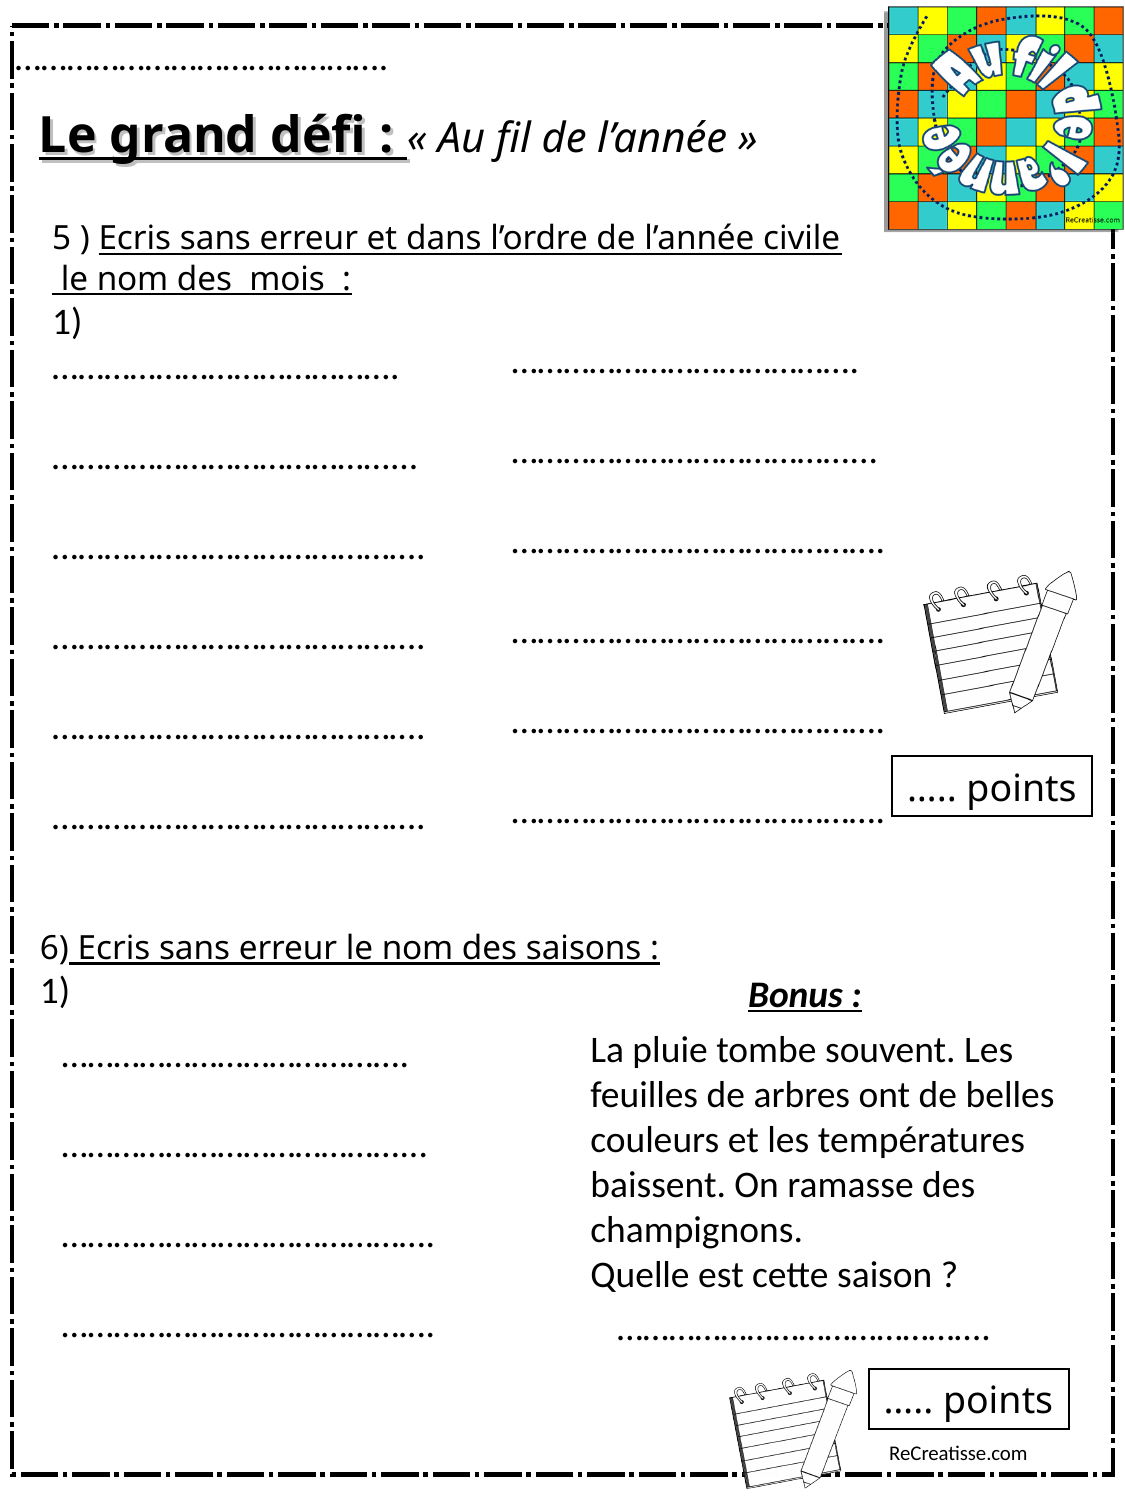

…………………………………….
Le grand défi : « Au fil de l’année »
5 ) Ecris sans erreur et dans l’ordre de l’année civile
 le nom des mois :
………………………………….
…………………………………...
…………………………………….
…………………………………….
…………………………………….
…………………………………….
………………………………….
…………………………………...
…………………………………….
…………………………………….
…………………………………….
…………………………………….
….. points
6) Ecris sans erreur le nom des saisons :
Bonus :
La pluie tombe souvent. Les feuilles de arbres ont de belles
couleurs et les températures baissent. On ramasse des
champignons.
Quelle est cette saison ?
………………………………….
…………………………………...
…………………………………….
…………………………………….
…………………………………….
….. points
ReCreatisse.com